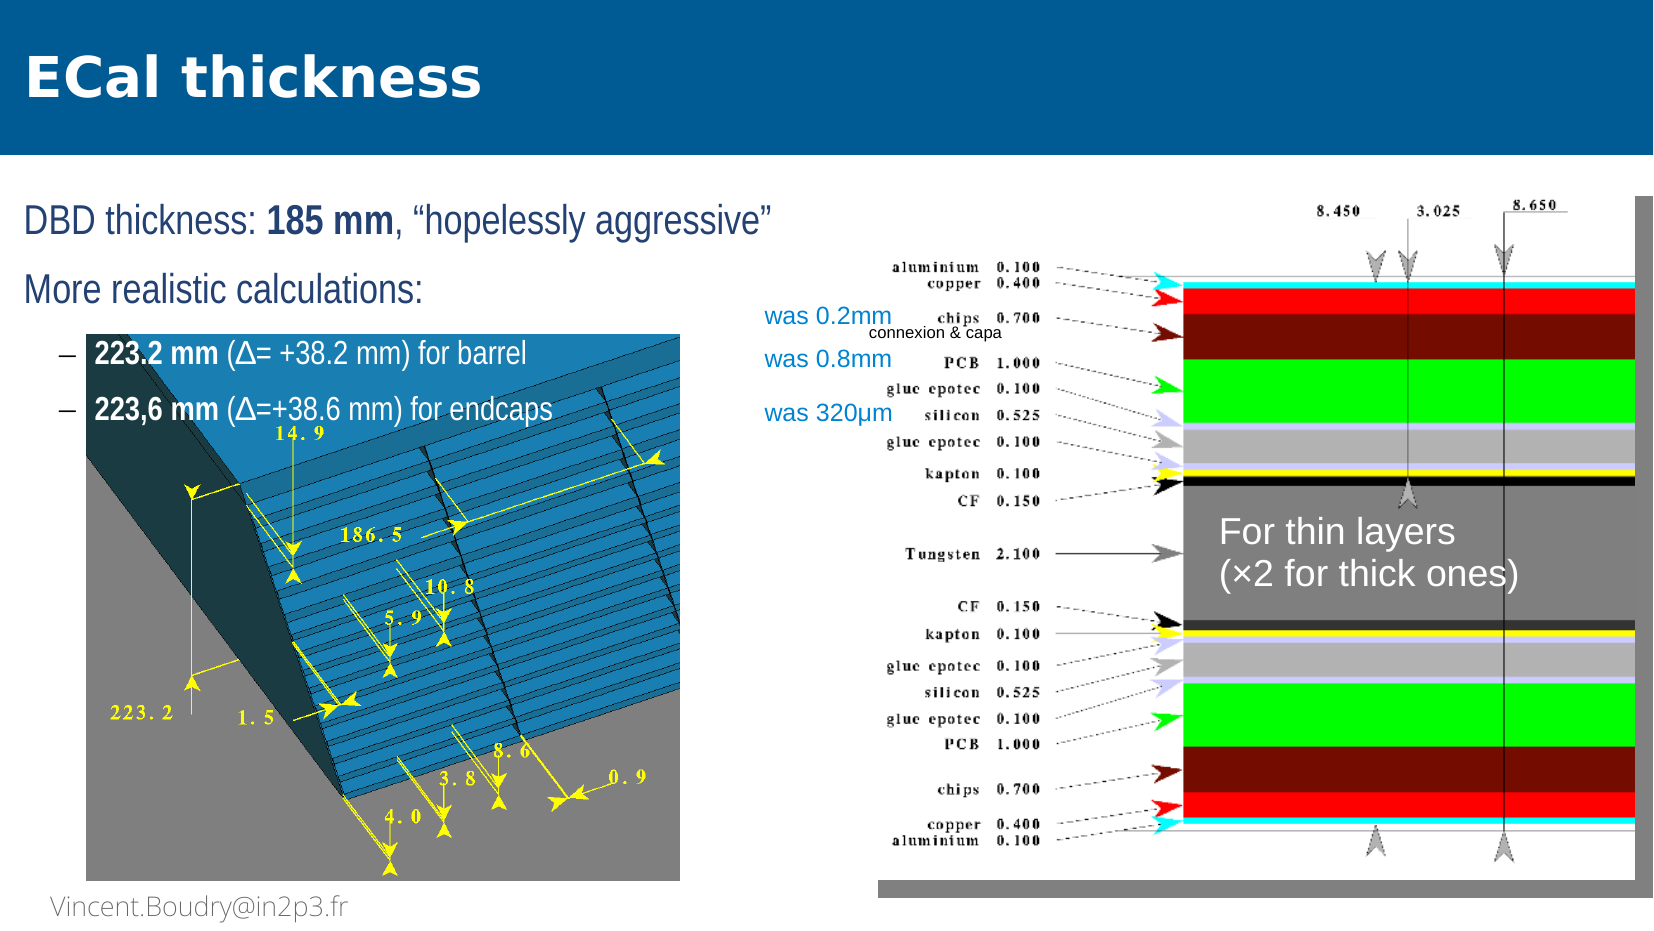

# ECal thickness
was 0.2mm
connexion & capa
was 0.8mm
was 320μm
For thin layers
(×2 for thick ones)
DBD thickness: 185 mm, “hopelessly aggressive”
More realistic calculations:
223.2 mm (∆= +38.2 mm) for barrel
223,6 mm (∆=+38.6 mm) for endcaps